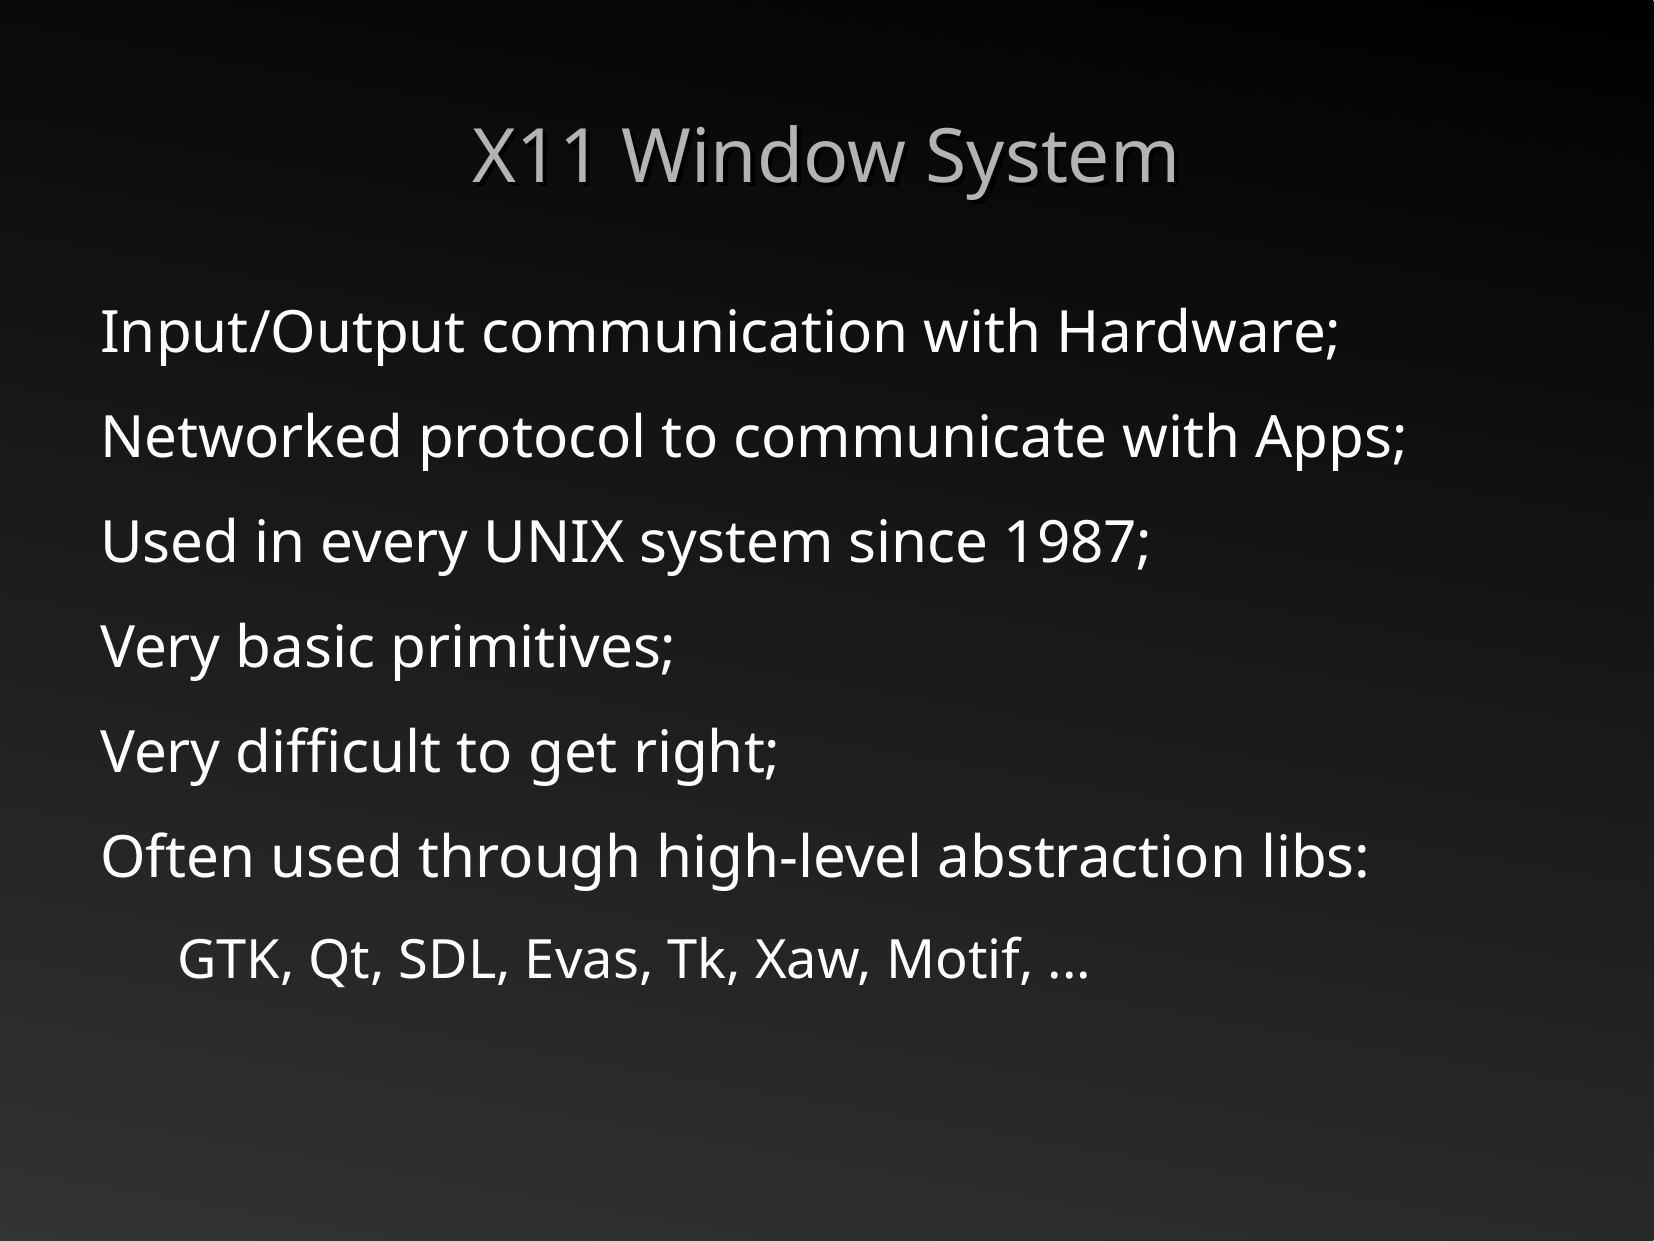

# X11 Window System
Input/Output communication with Hardware;
Networked protocol to communicate with Apps;
Used in every UNIX system since 1987;
Very basic primitives;
Very difficult to get right;
Often used through high-level abstraction libs:
GTK, Qt, SDL, Evas, Tk, Xaw, Motif, ...